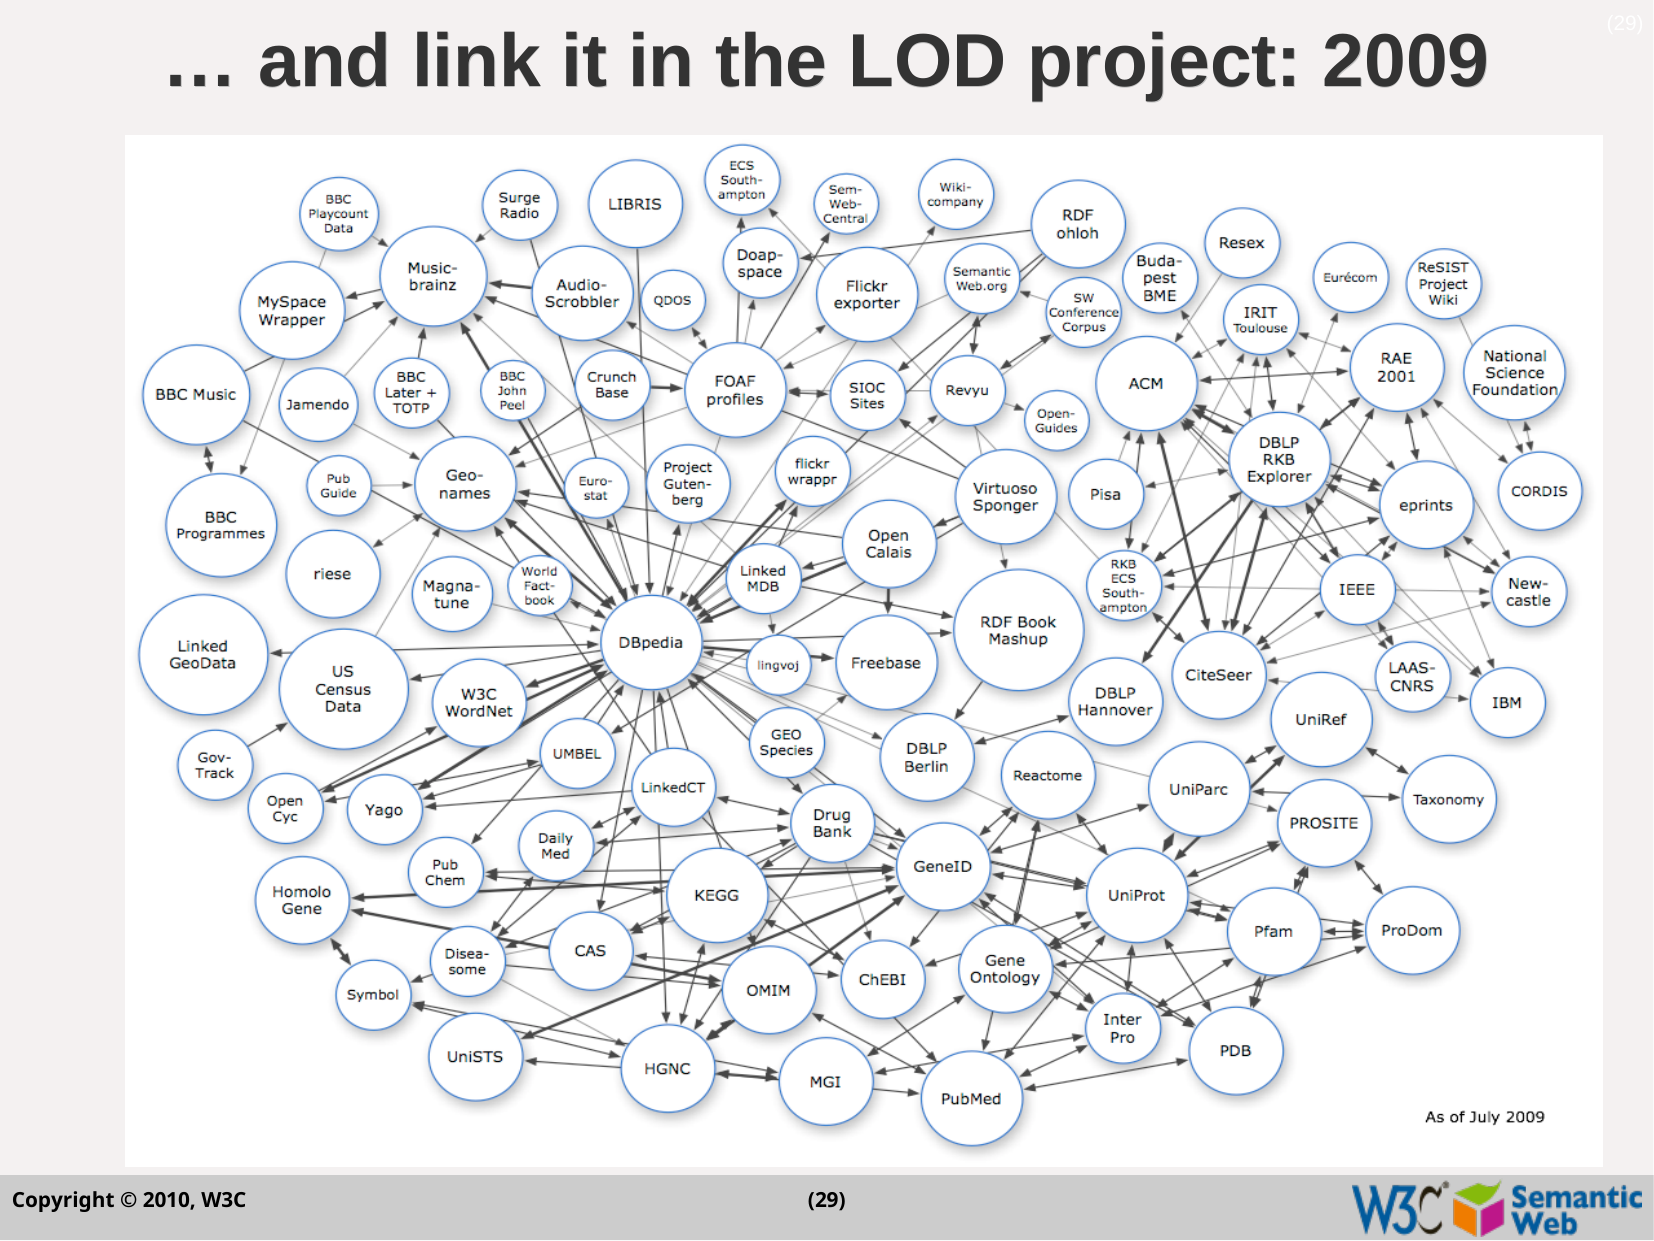

# … and link it in the LOD project: 2009